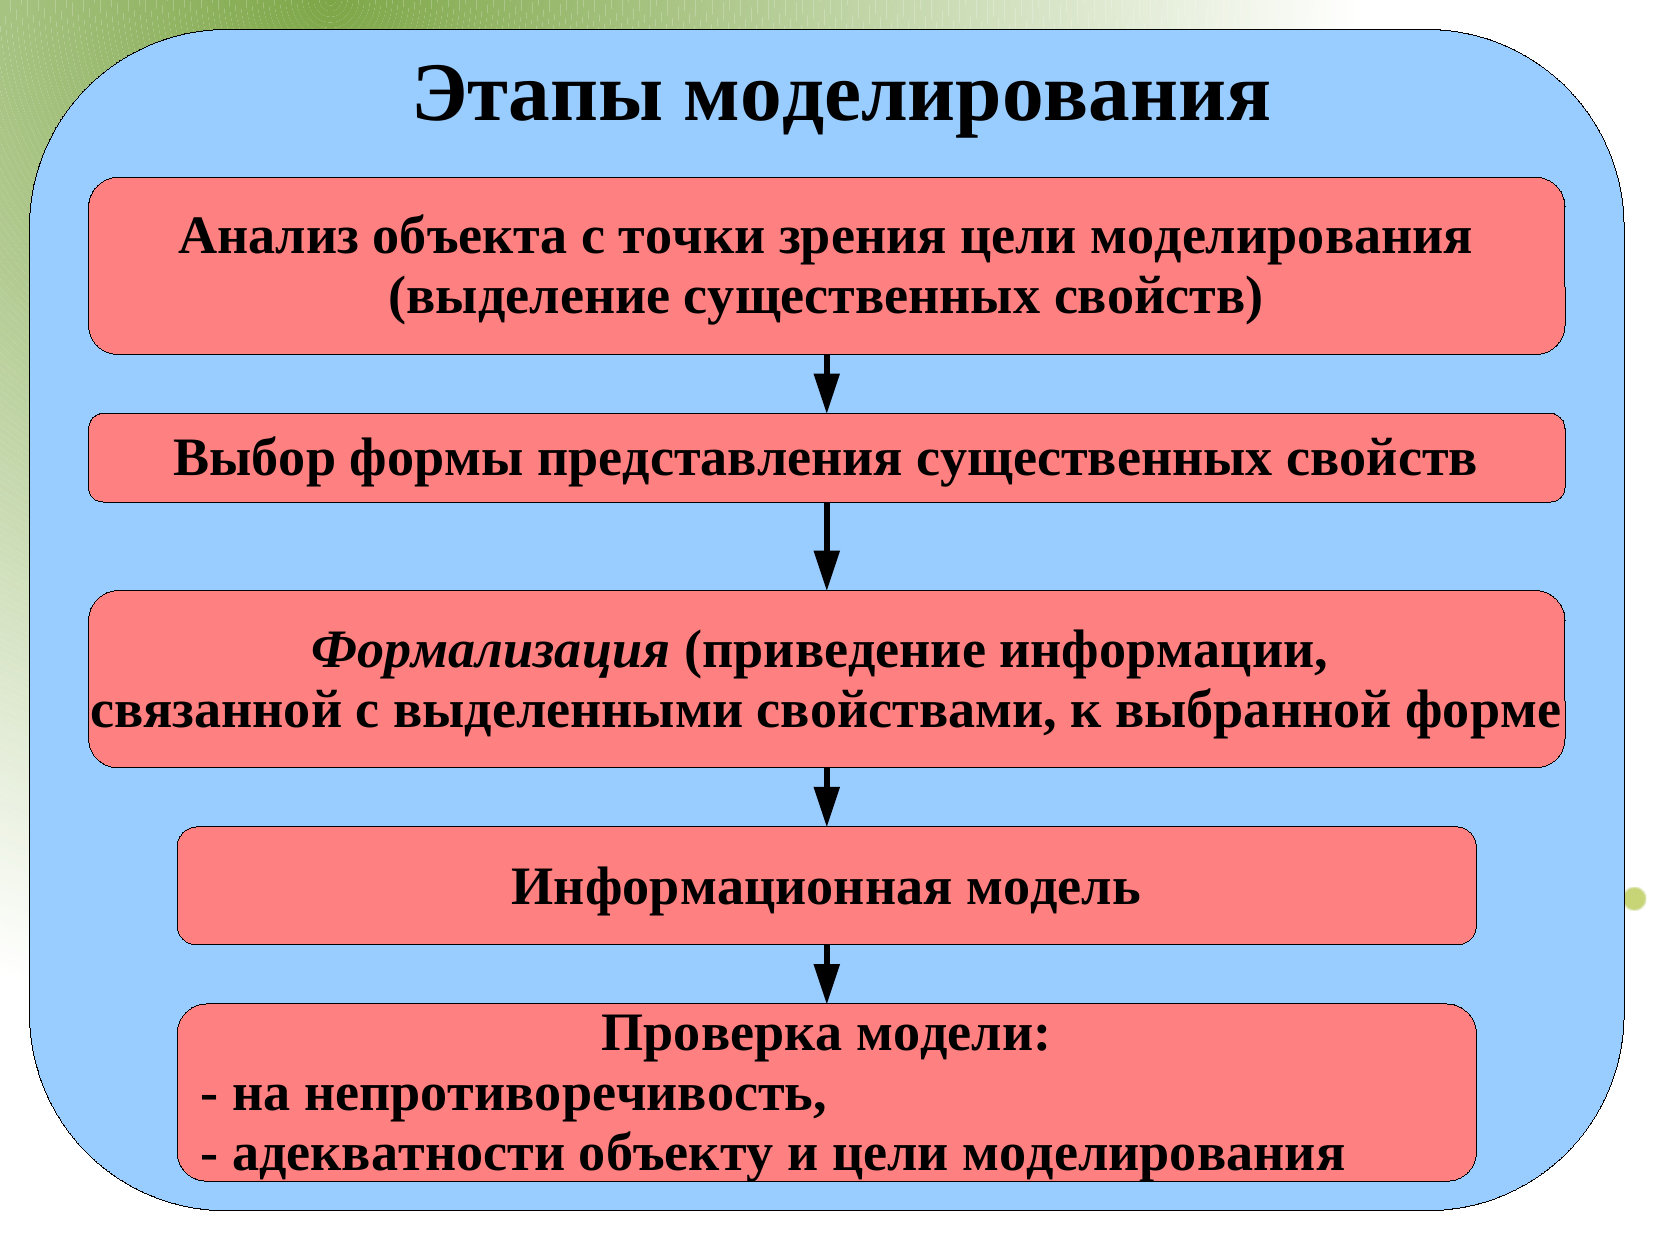

Этапы моделирования
Анализ объекта с точки зрения цели моделирования
(выделение существенных свойств)
Выбор формы представления существенных свойств
Формализация (приведение информации,
связанной с выделенными свойствами, к выбранной форме
Информационная модель
Проверка модели:
- на непротиворечивость,
- адекватности объекту и цели моделирования